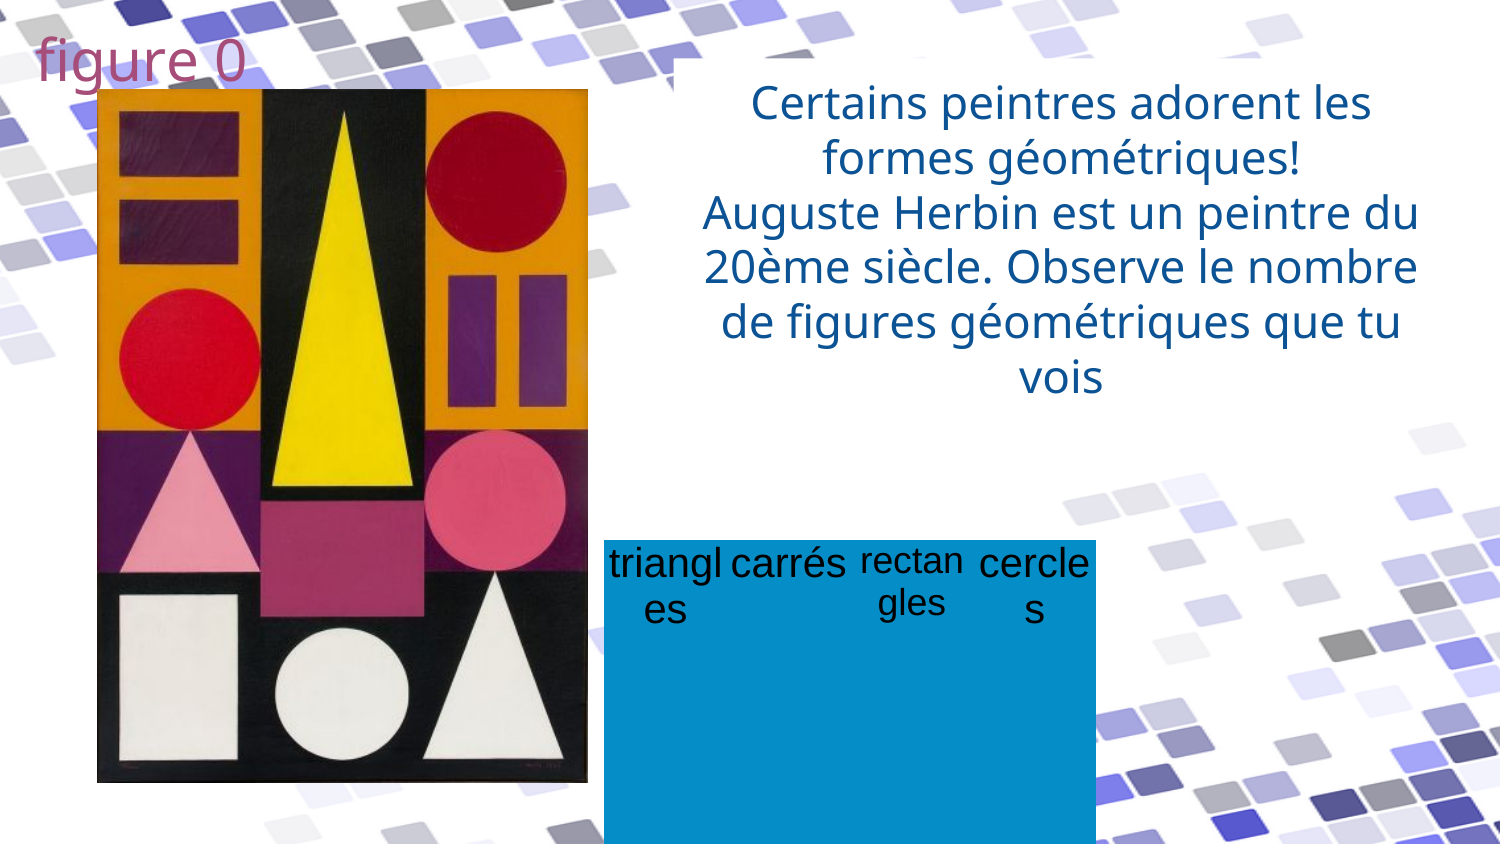

figure 0
Certains peintres adorent les formes géométriques!
Auguste Herbin est un peintre du 20ème siècle. Observe le nombre de figures géométriques que tu vois
| triangles | carrés | rectangles | cercles |
| --- | --- | --- | --- |
| | | | |